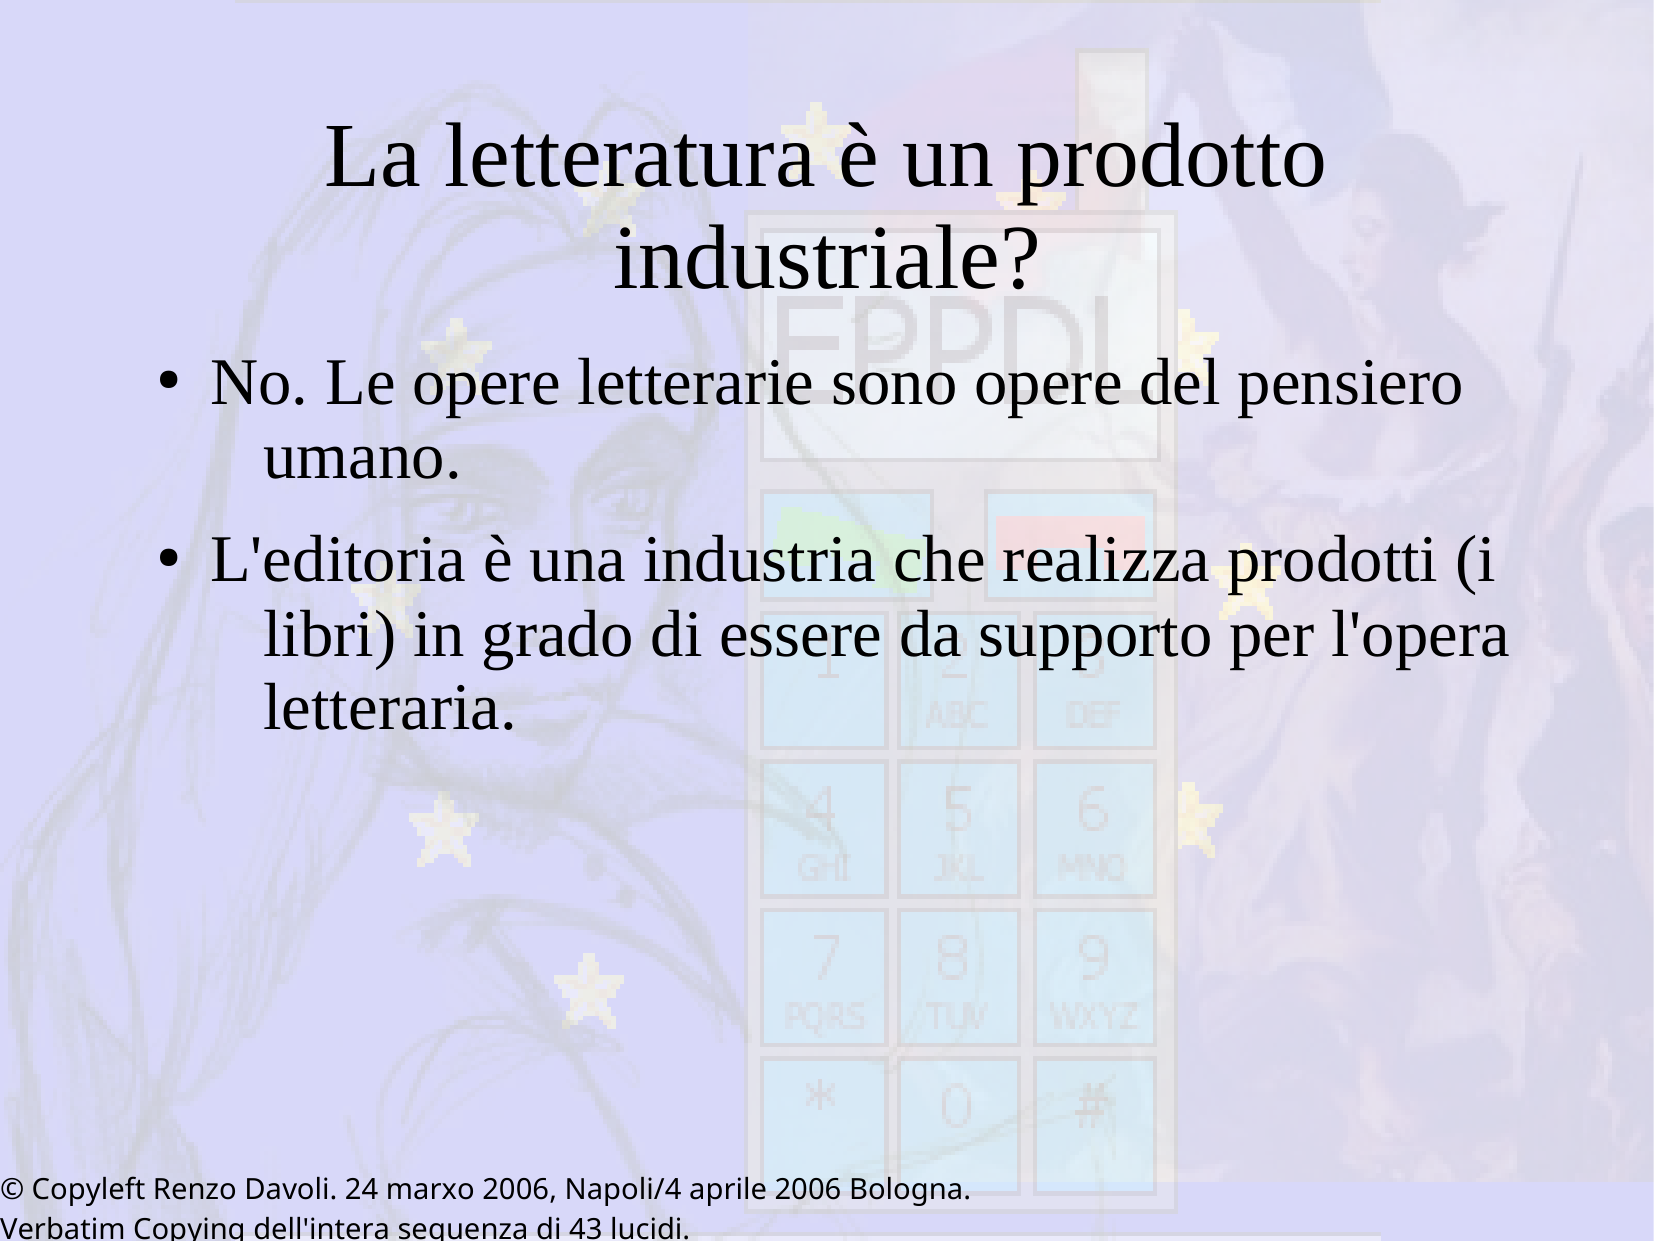

# La letteratura è un prodotto industriale?
No. Le opere letterarie sono opere del pensiero umano.
L'editoria è una industria che realizza prodotti (i libri) in grado di essere da supporto per l'opera letteraria.